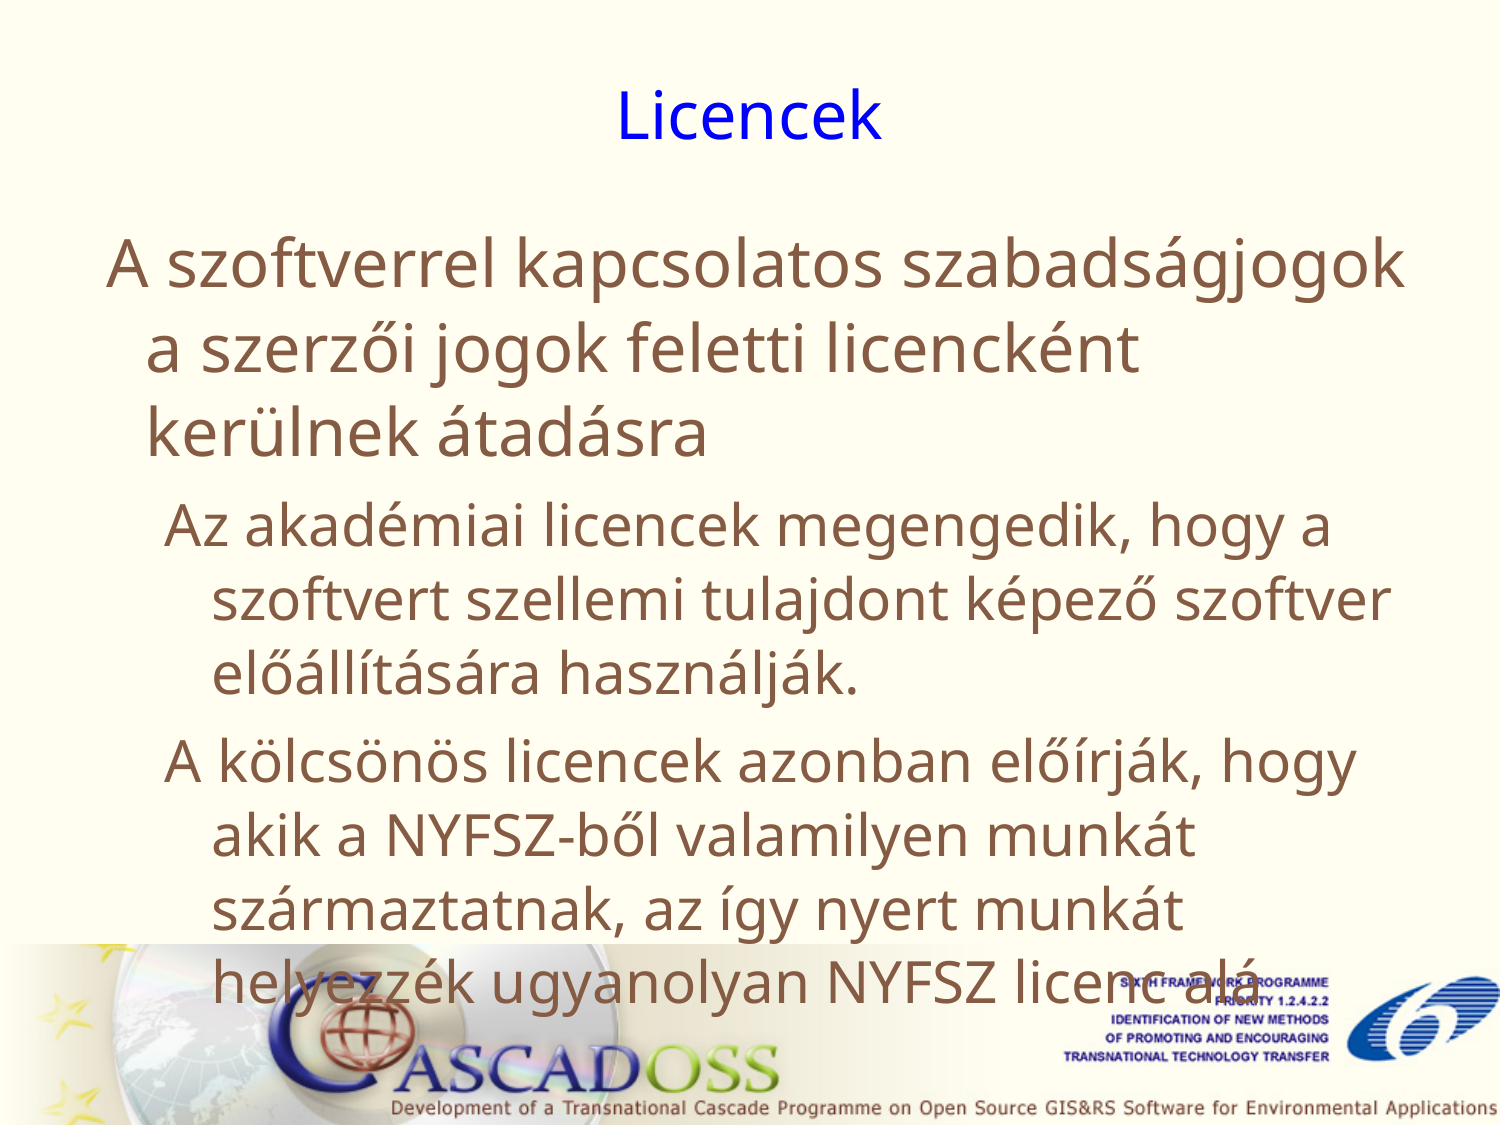

# Licencek
 A szoftverrel kapcsolatos szabadságjogok a szerzői jogok feletti licencként kerülnek átadásra
Az akadémiai licencek megengedik, hogy a szoftvert szellemi tulajdont képező szoftver előállítására használják.
A kölcsönös licencek azonban előírják, hogy akik a NYFSZ-ből valamilyen munkát származtatnak, az így nyert munkát helyezzék ugyanolyan NYFSZ licenc alá